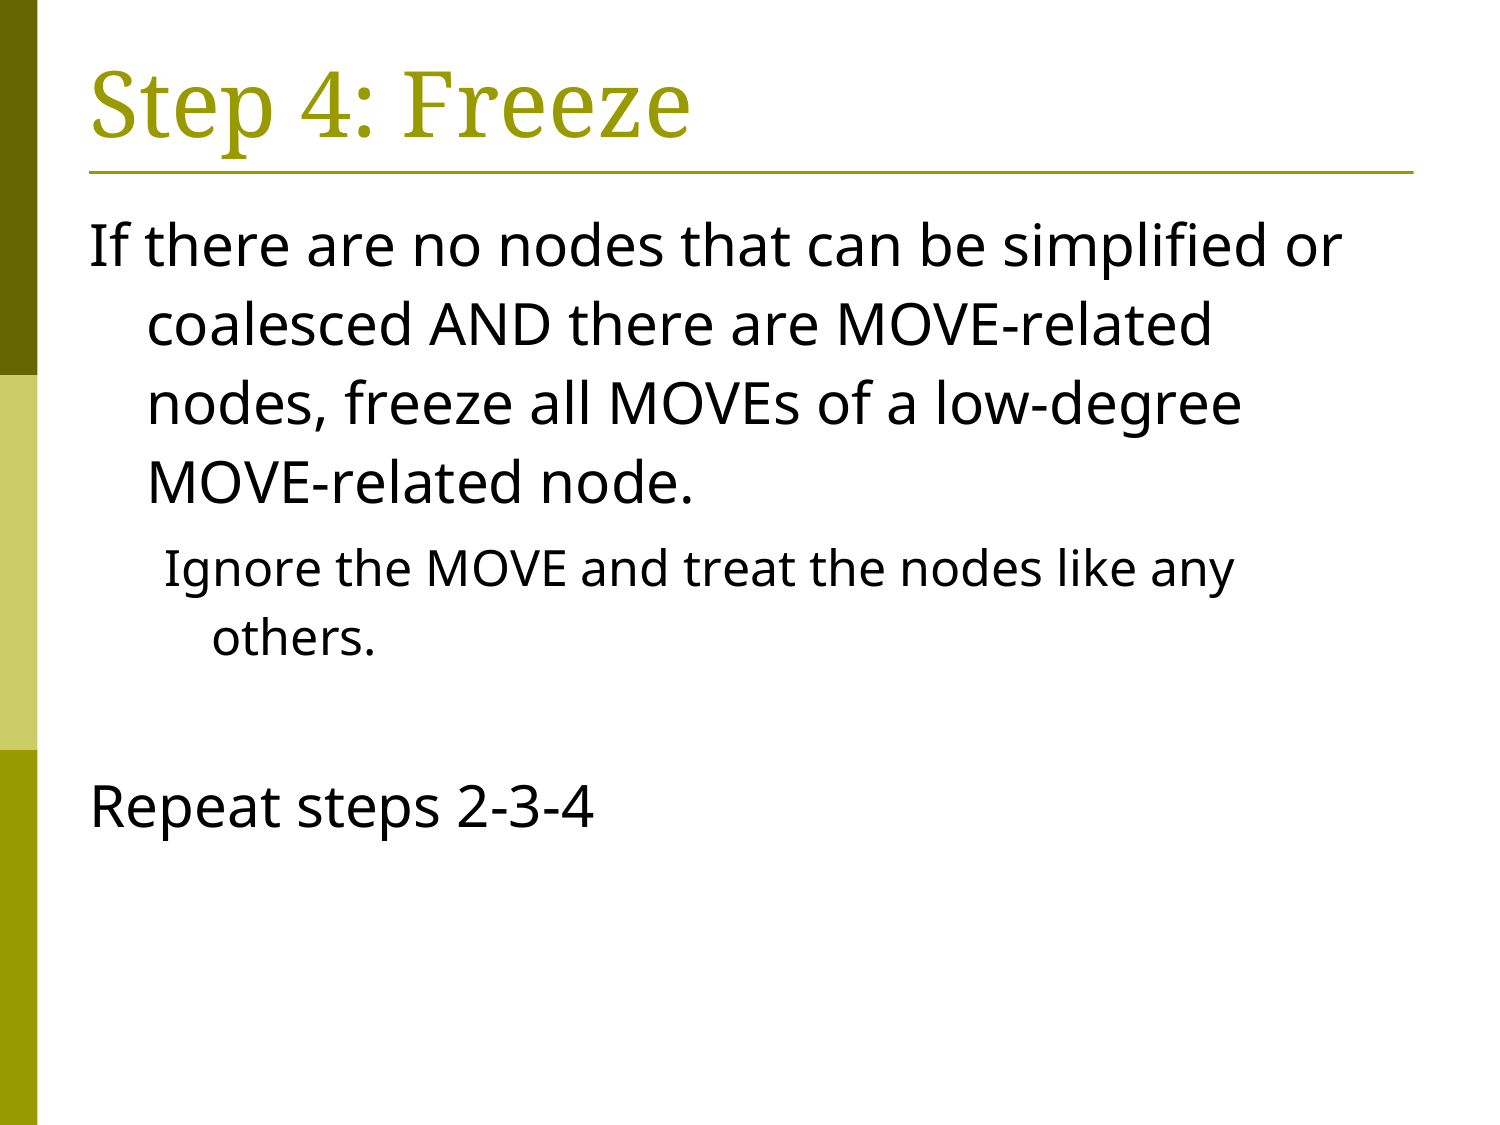

# Step 4: Freeze
If there are no nodes that can be simplified or coalesced AND there are MOVE-related nodes, freeze all MOVEs of a low-degree MOVE-related node.
Ignore the MOVE and treat the nodes like any others.
Repeat steps 2-3-4